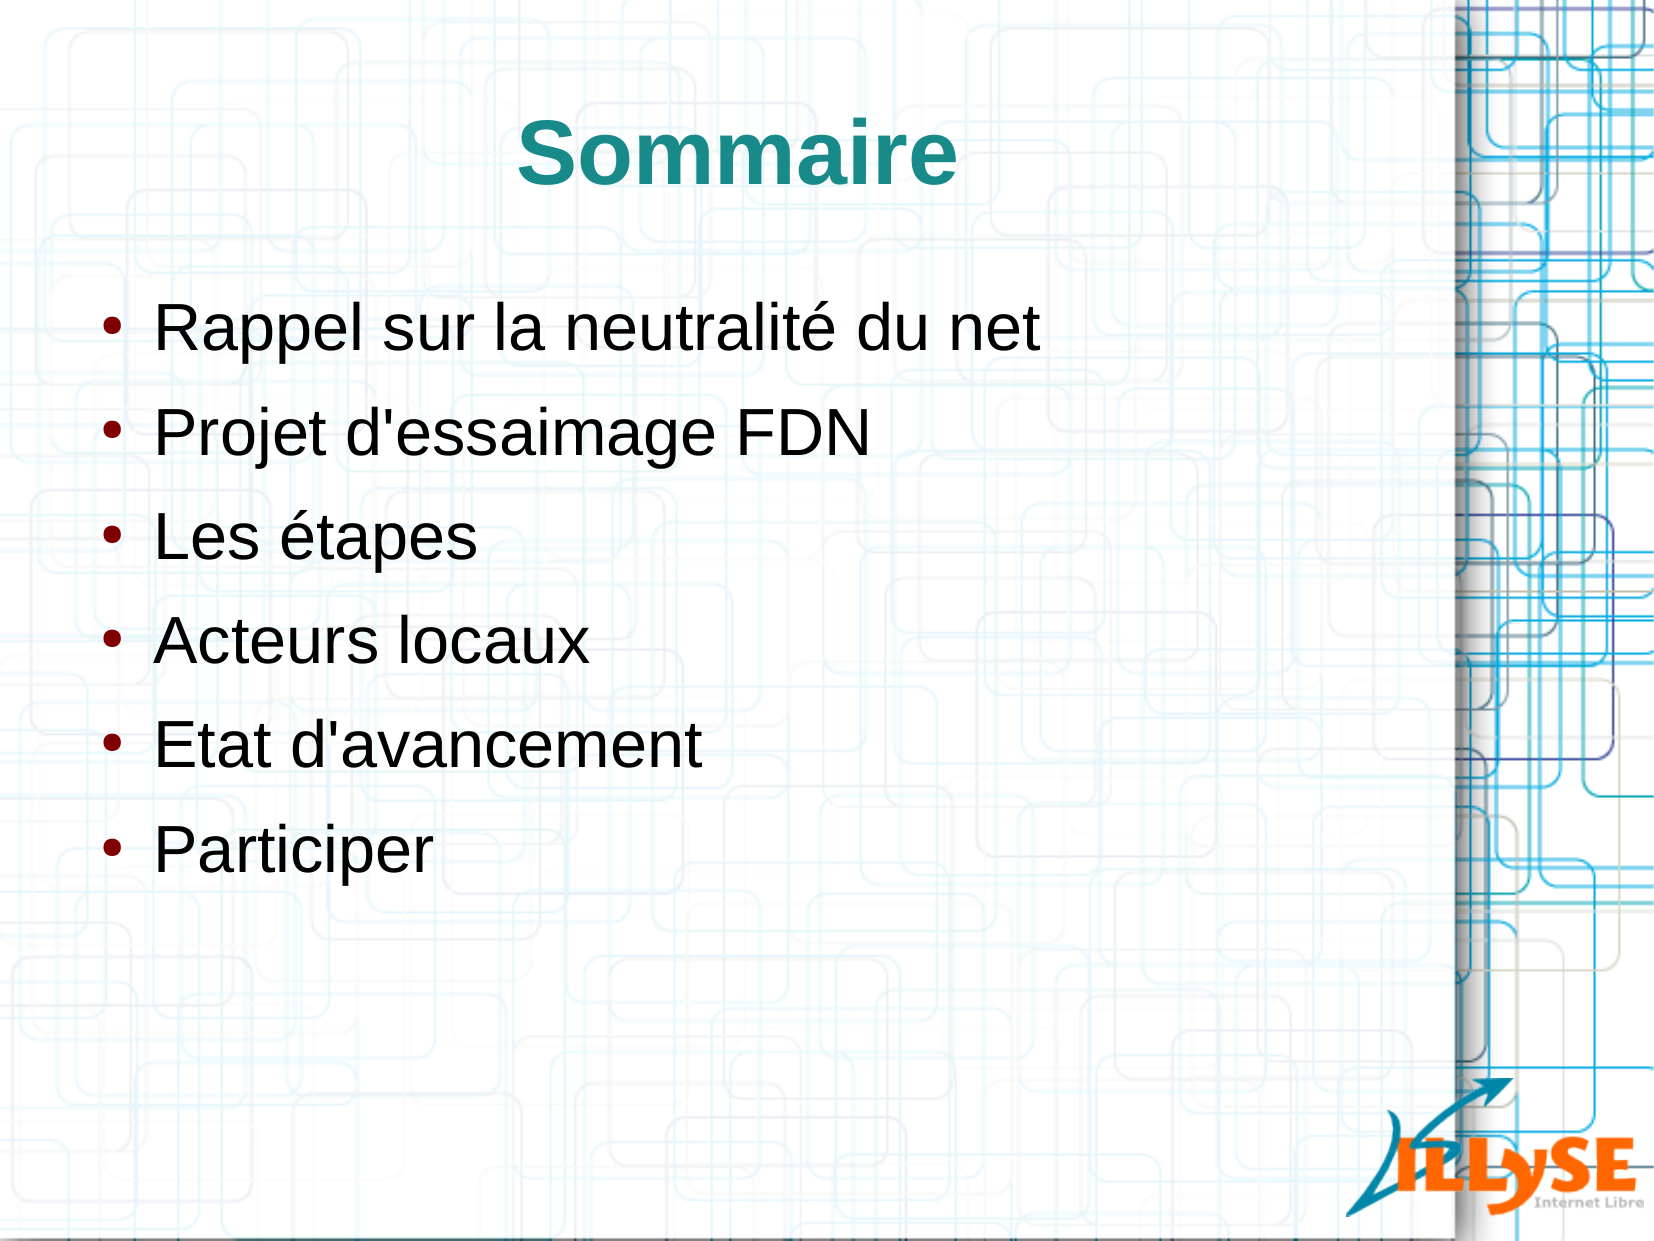

# Sommaire
Rappel sur la neutralité du net
Projet d'essaimage FDN
Les étapes
Acteurs locaux
Etat d'avancement
Participer